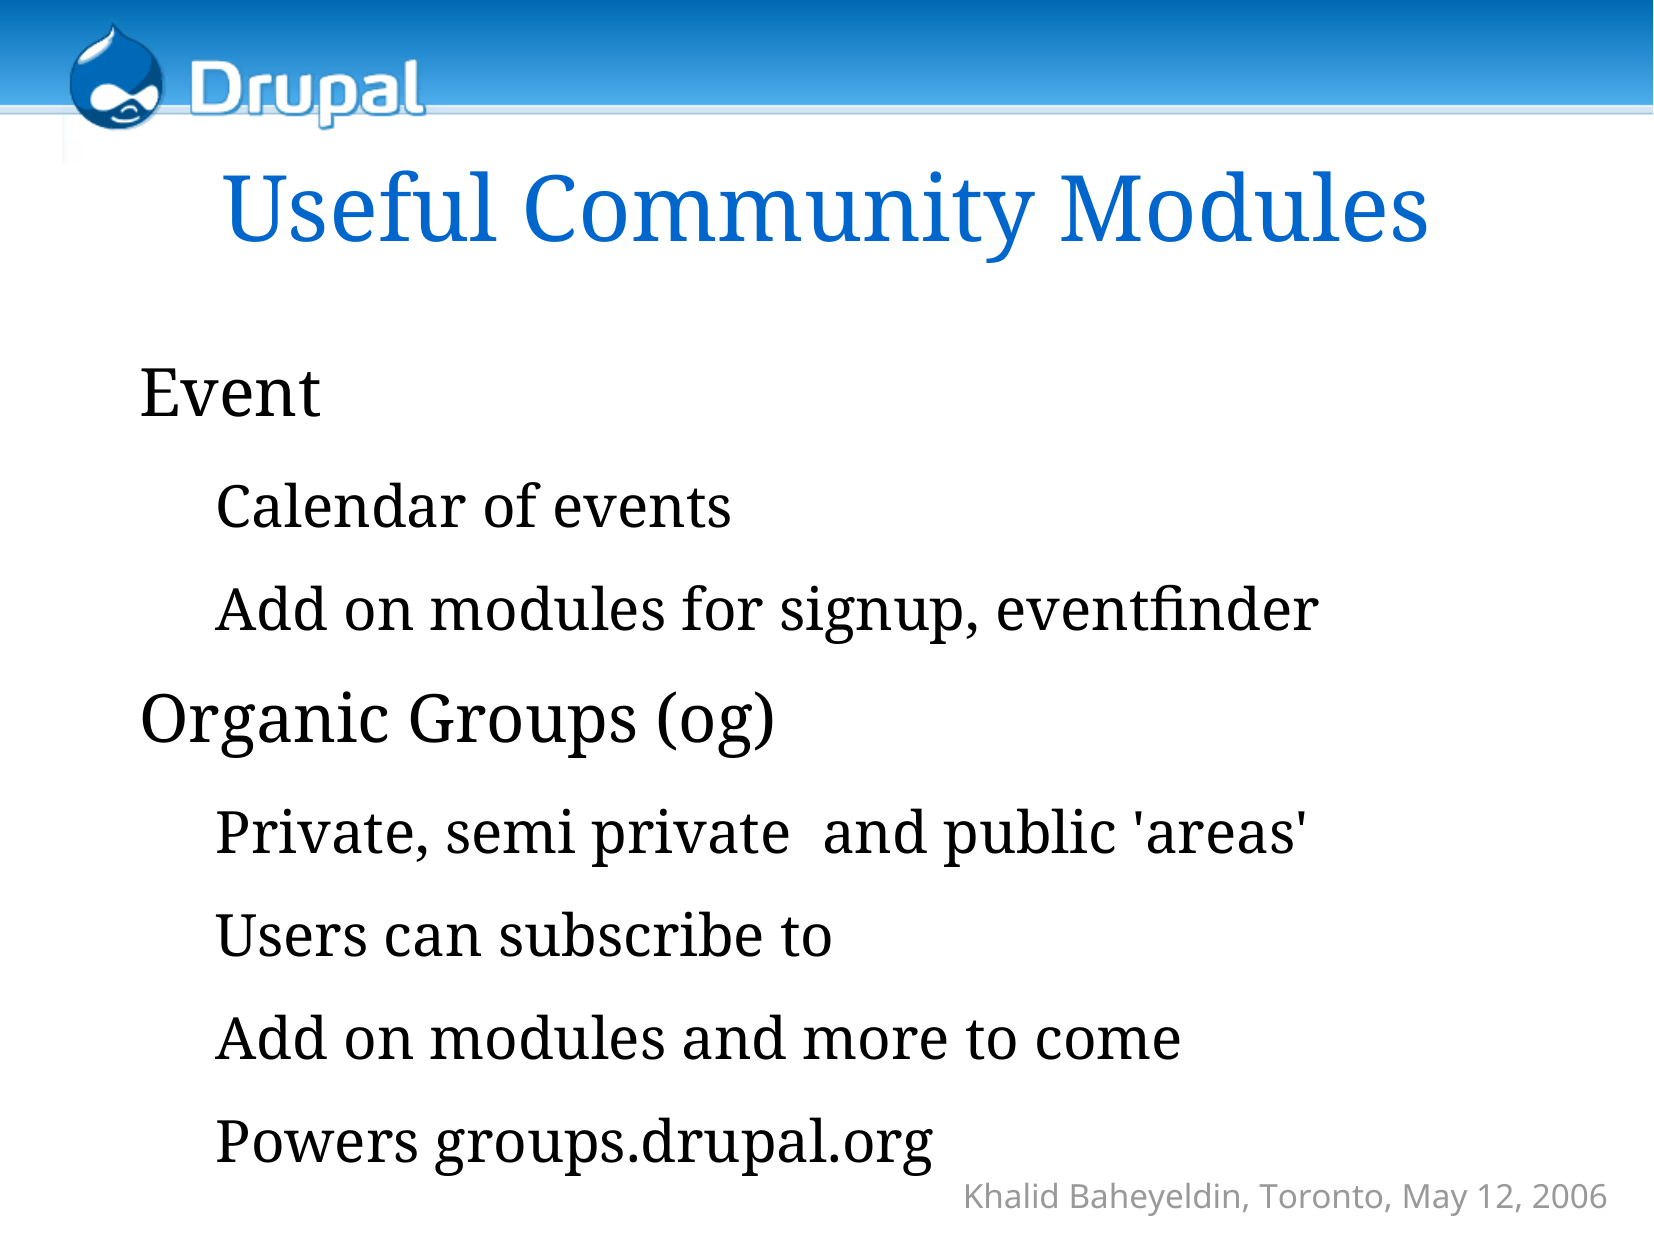

# Useful Community Modules
Event
Calendar of events
Add on modules for signup, eventfinder
Organic Groups (og)
Private, semi private and public 'areas'
Users can subscribe to
Add on modules and more to come
Powers groups.drupal.org